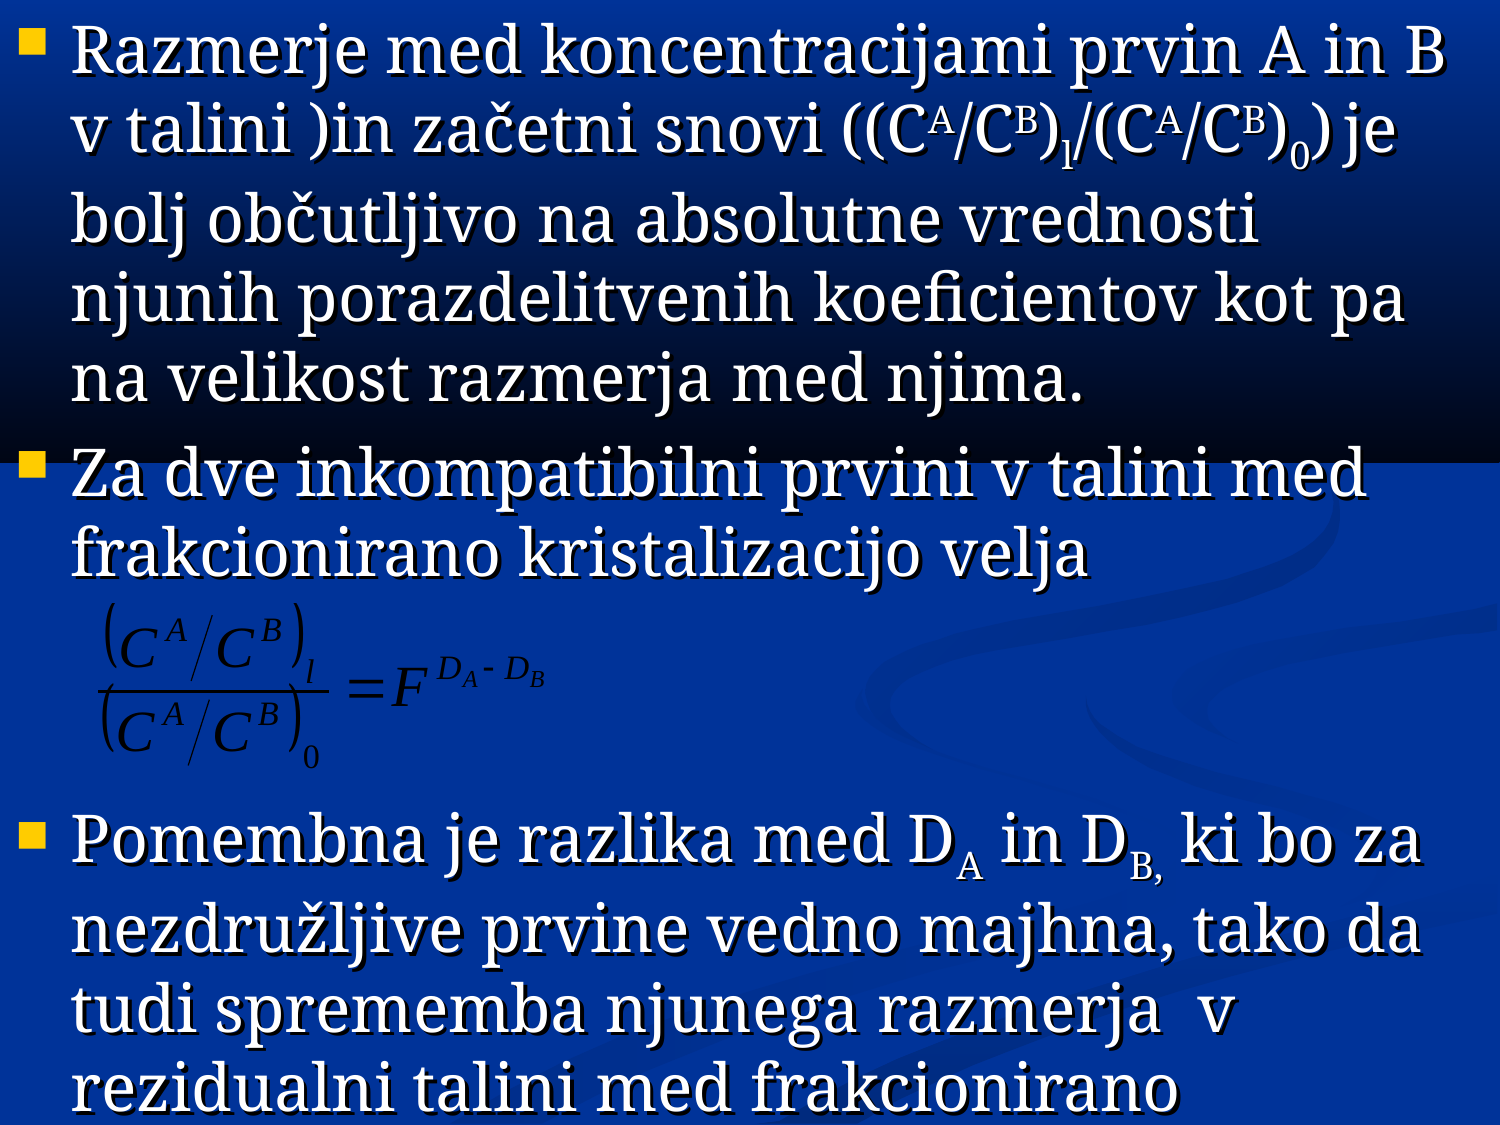

# Razmerje med koncentracijami prvin A in B v talini )in začetni snovi ((CA/CB)l/(CA/CB)0) je bolj občutljivo na absolutne vrednosti njunih porazdelitvenih koeficientov kot pa na velikost razmerja med njima.
Za dve inkompatibilni prvini v talini med frakcionirano kristalizacijo velja
Pomembna je razlika med DA in DB, ki bo za nezdružljive prvine vedno majhna, tako da tudi sprememba njunega razmerja v rezidualni talini med frakcionirano kristalizacijo ne more biti velika.